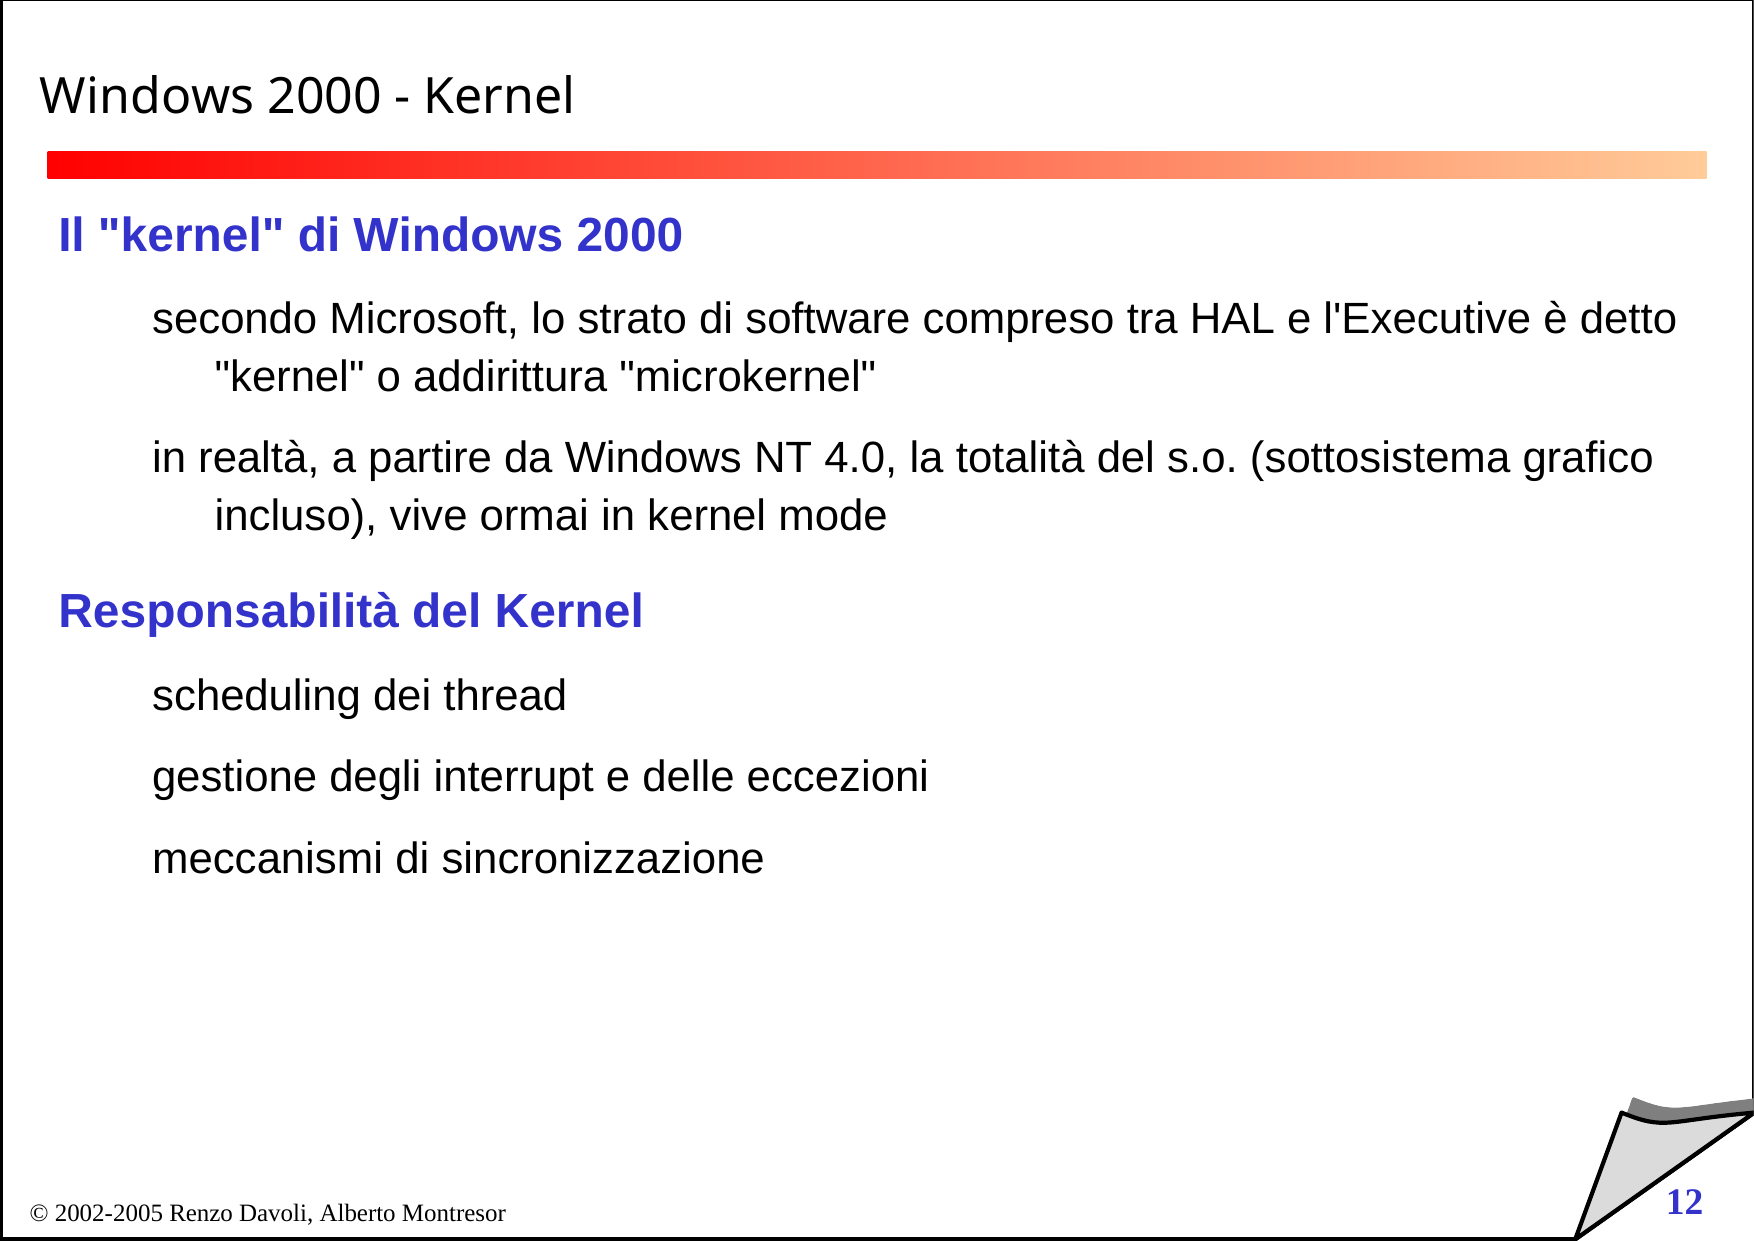

# Windows 2000 - Kernel
Il "kernel" di Windows 2000
secondo Microsoft, lo strato di software compreso tra HAL e l'Executive è detto "kernel" o addirittura "microkernel"
in realtà, a partire da Windows NT 4.0, la totalità del s.o. (sottosistema grafico incluso), vive ormai in kernel mode
Responsabilità del Kernel
scheduling dei thread
gestione degli interrupt e delle eccezioni
meccanismi di sincronizzazione